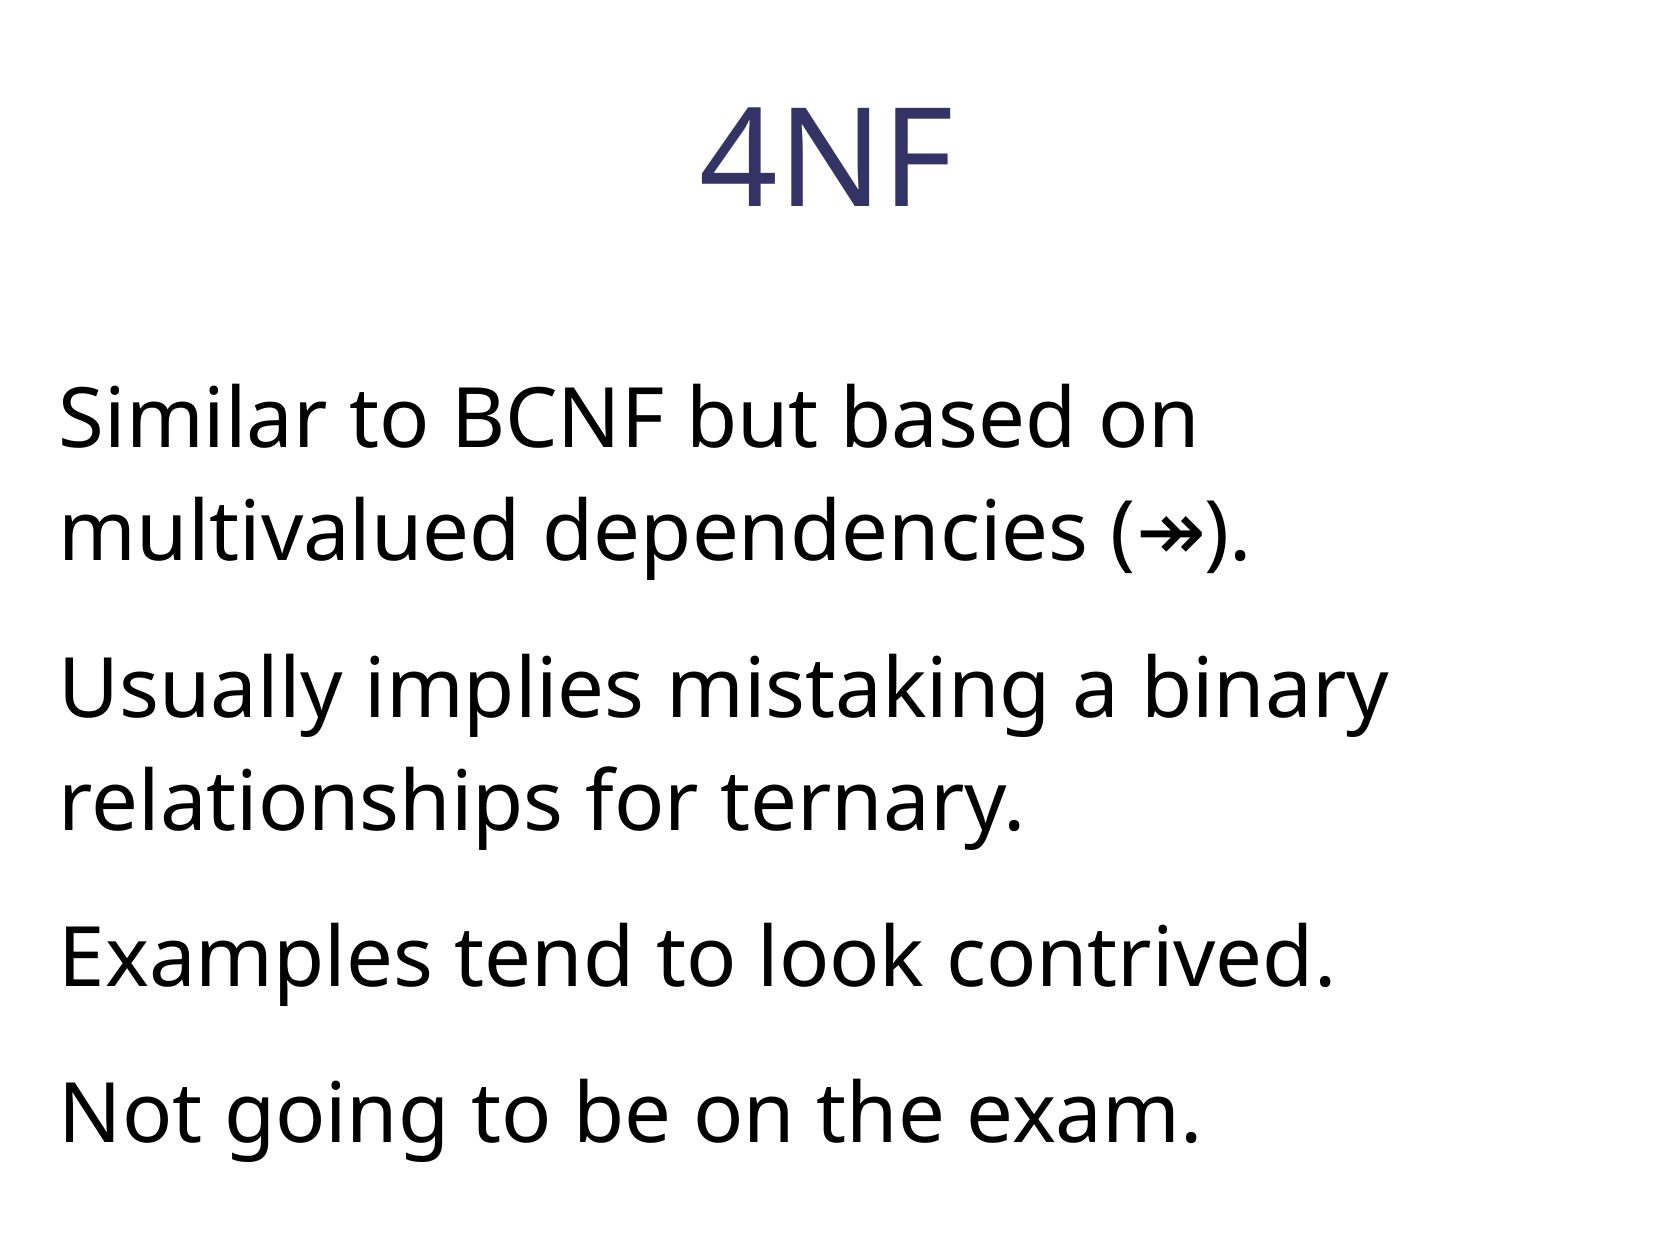

4NF
# Similar to BCNF but based on multivalued dependencies (↠).
Usually implies mistaking a binary relationships for ternary.
Examples tend to look contrived.
Not going to be on the exam.